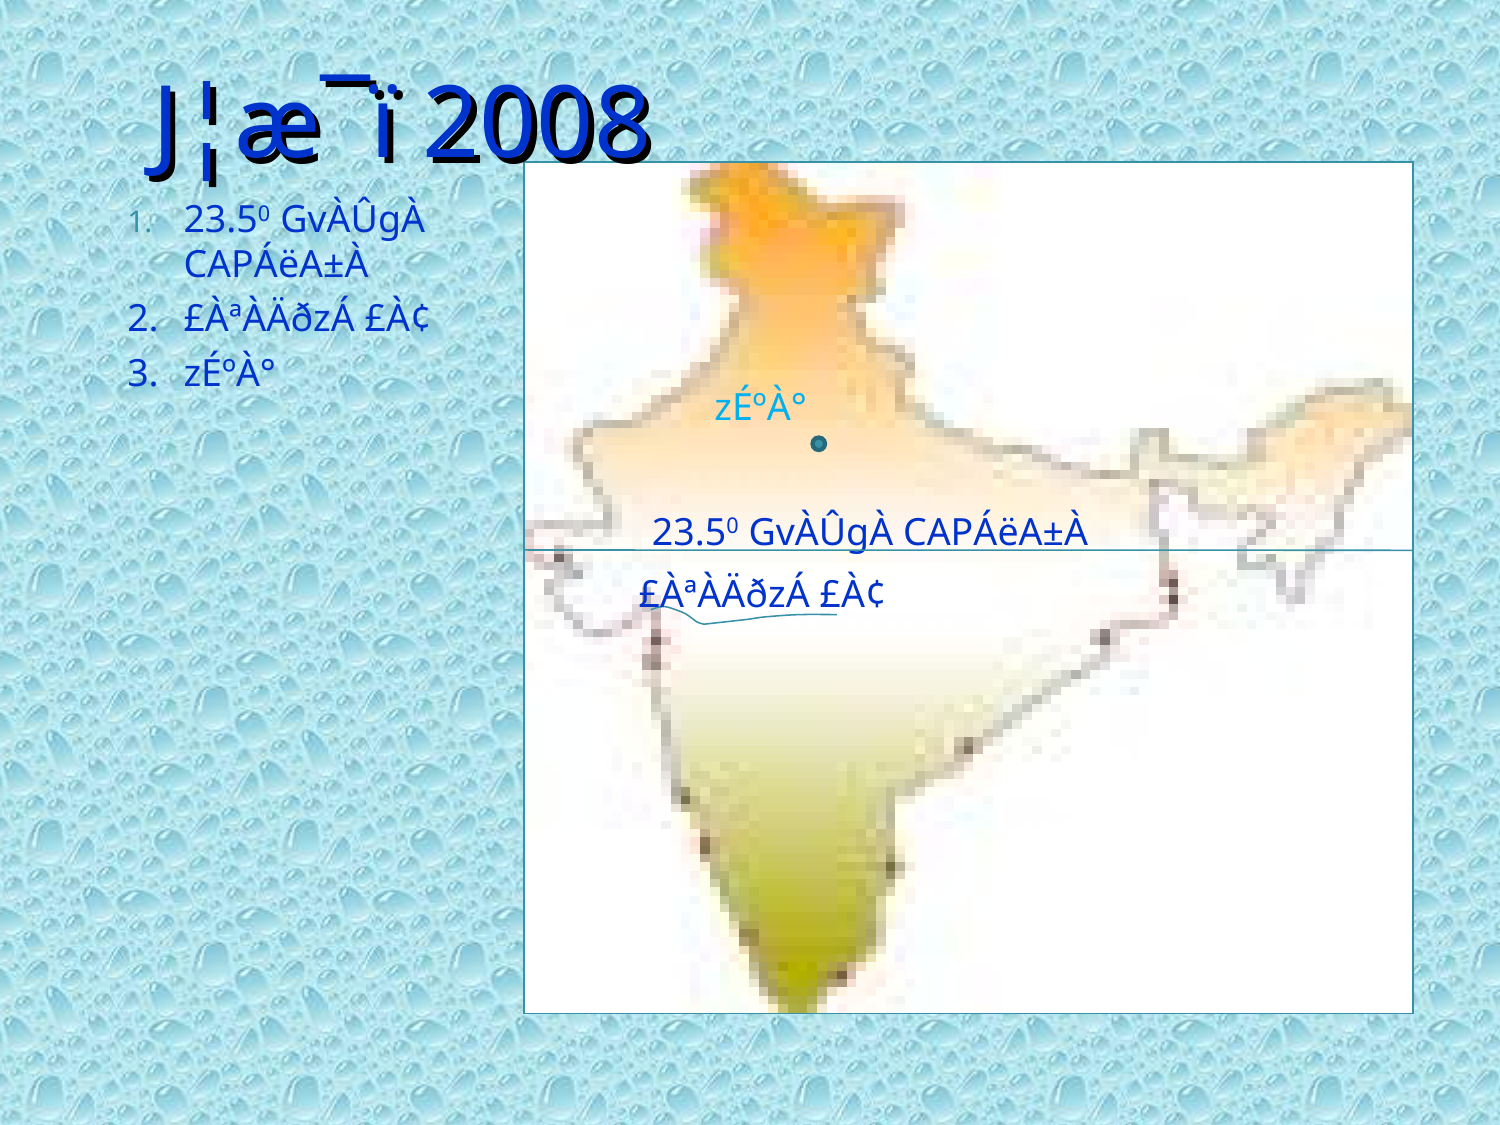

J¦æ¯ï 2008
23.50 GvÀÛgÀ CAPÁëA±À
£ÀªÀÄðzÁ £À¢
zÉºÀ°
zÉºÀ°
23.50 GvÀÛgÀ CAPÁëA±À
£ÀªÀÄðzÁ £À¢